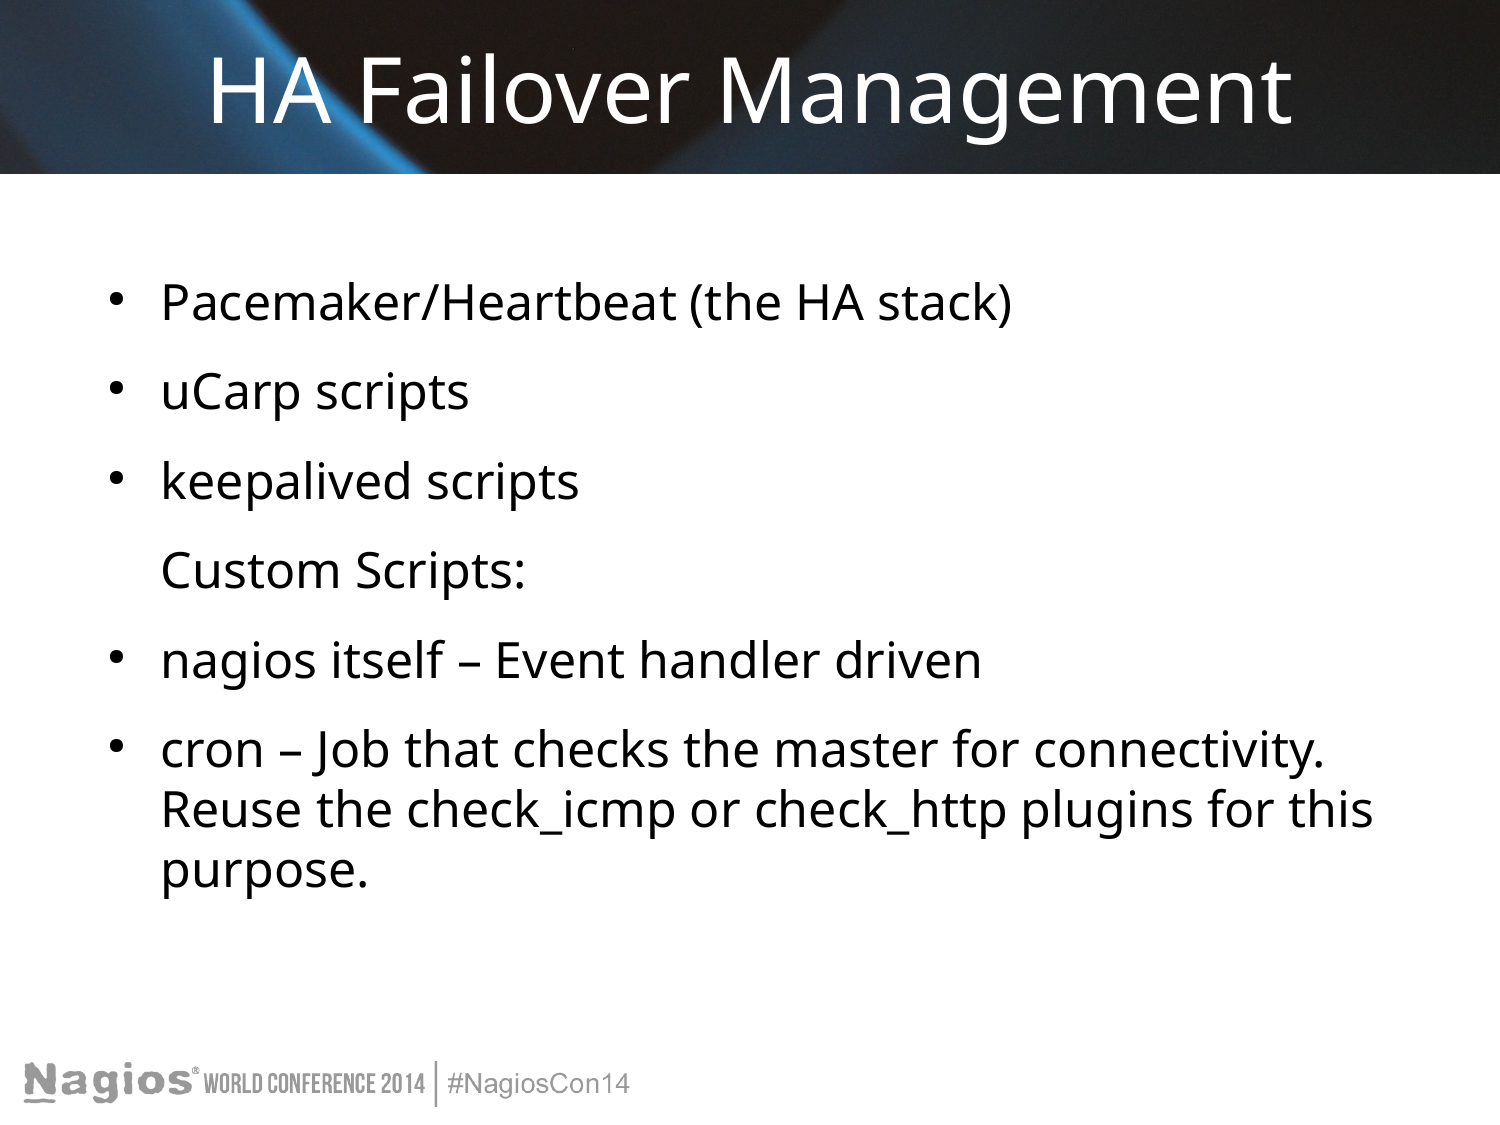

# HA Failover Management
Pacemaker/Heartbeat (the HA stack)
uCarp scripts
keepalived scripts
Custom Scripts:
nagios itself – Event handler driven
cron – Job that checks the master for connectivity. Reuse the check_icmp or check_http plugins for this purpose.